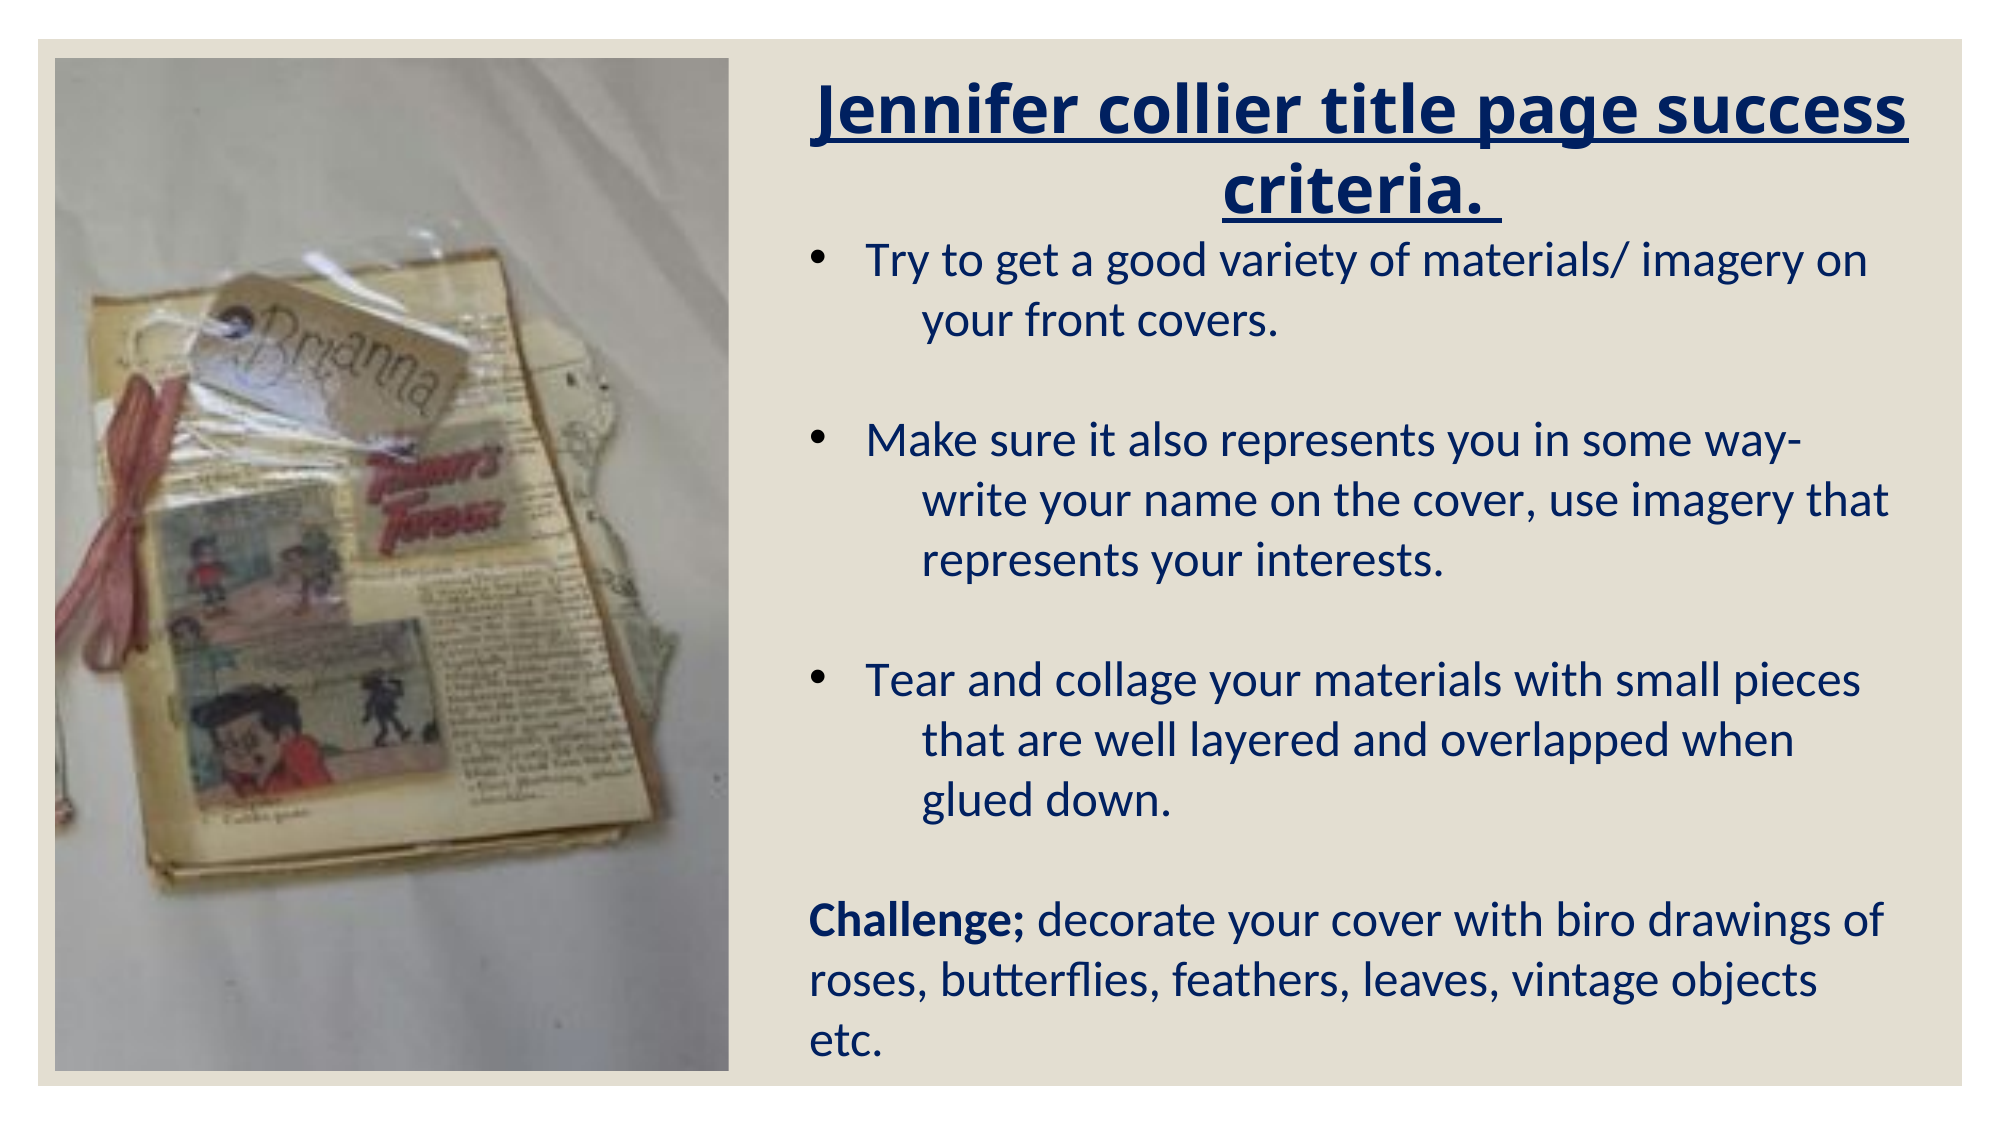

Jennifer collier title page success criteria.
Try to get a good variety of materials/ imagery on your front covers.
Make sure it also represents you in some way- write your name on the cover, use imagery that represents your interests.
Tear and collage your materials with small pieces that are well layered and overlapped when glued down.
Challenge; decorate your cover with biro drawings of roses, butterflies, feathers, leaves, vintage objects etc.